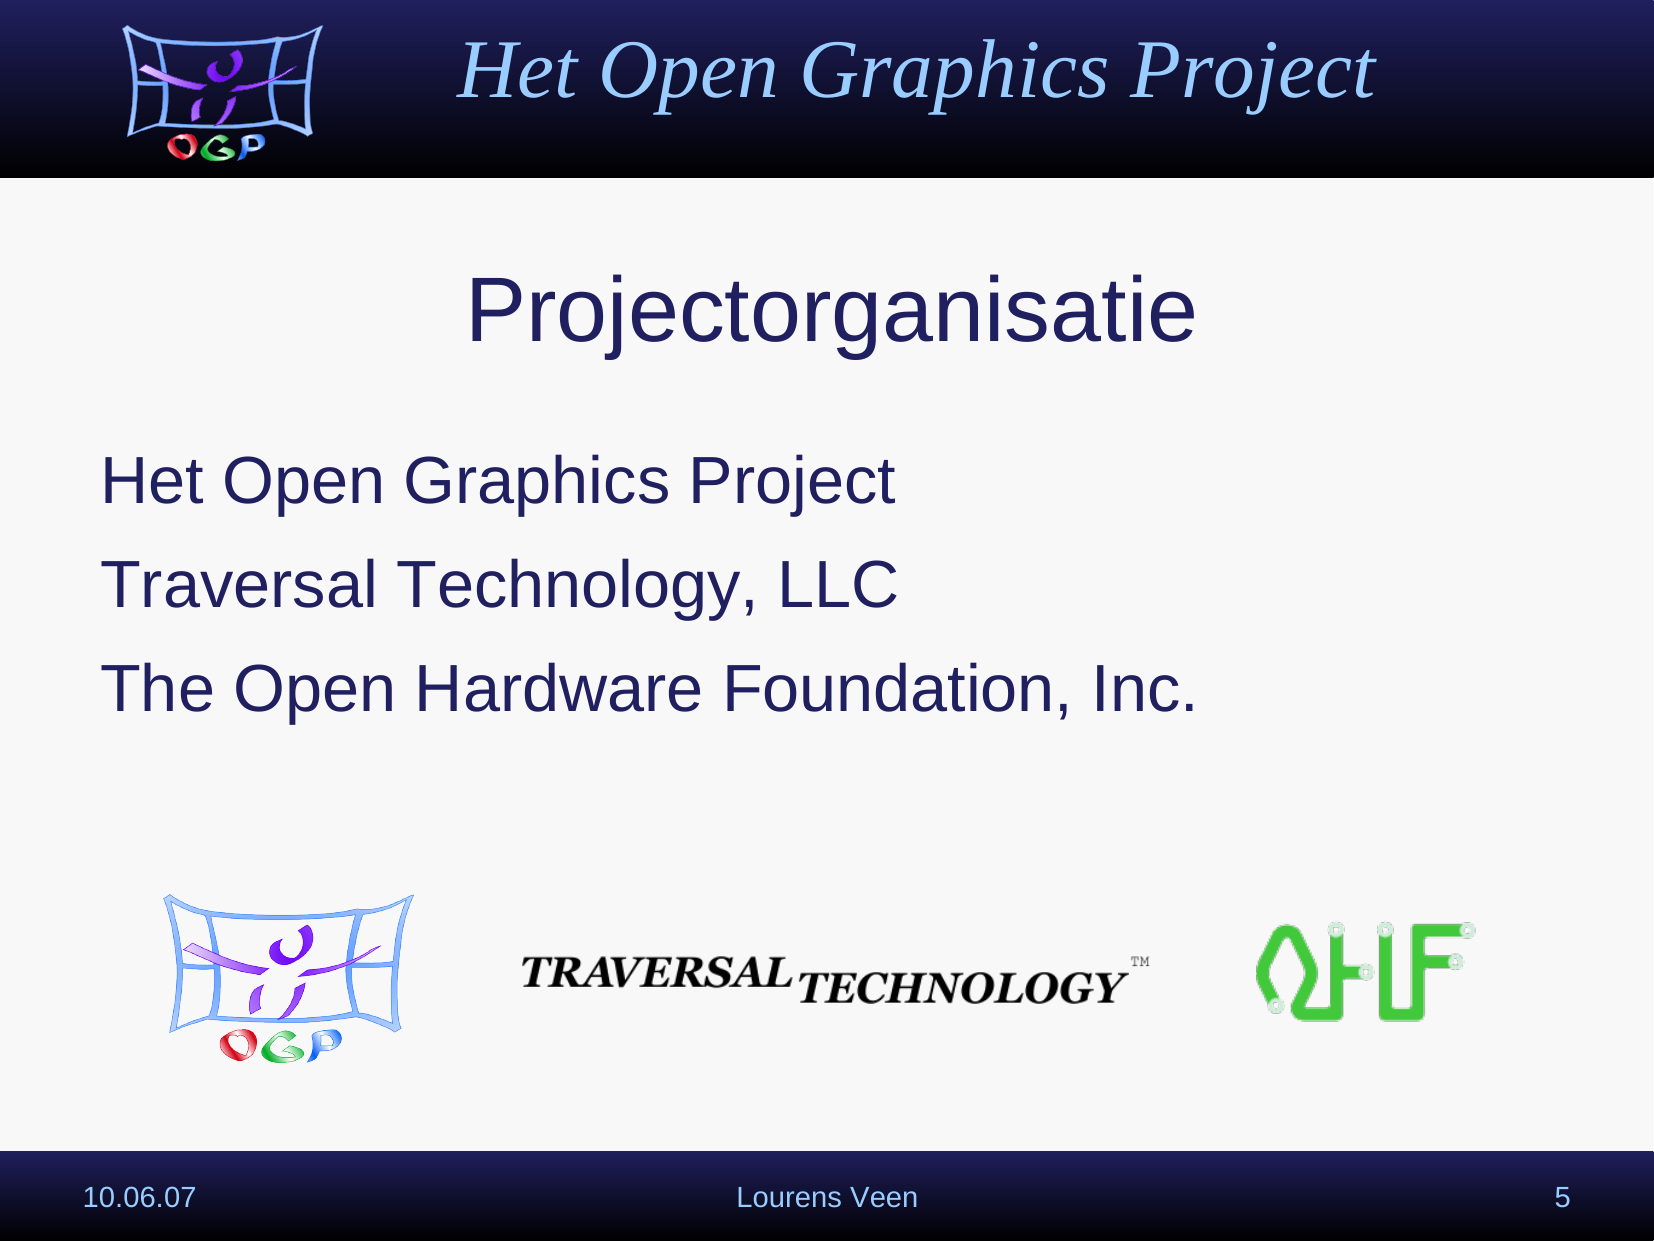

# Projectorganisatie
Het Open Graphics Project
Traversal Technology, LLC
The Open Hardware Foundation, Inc.
10.06.07
Lourens Veen
5